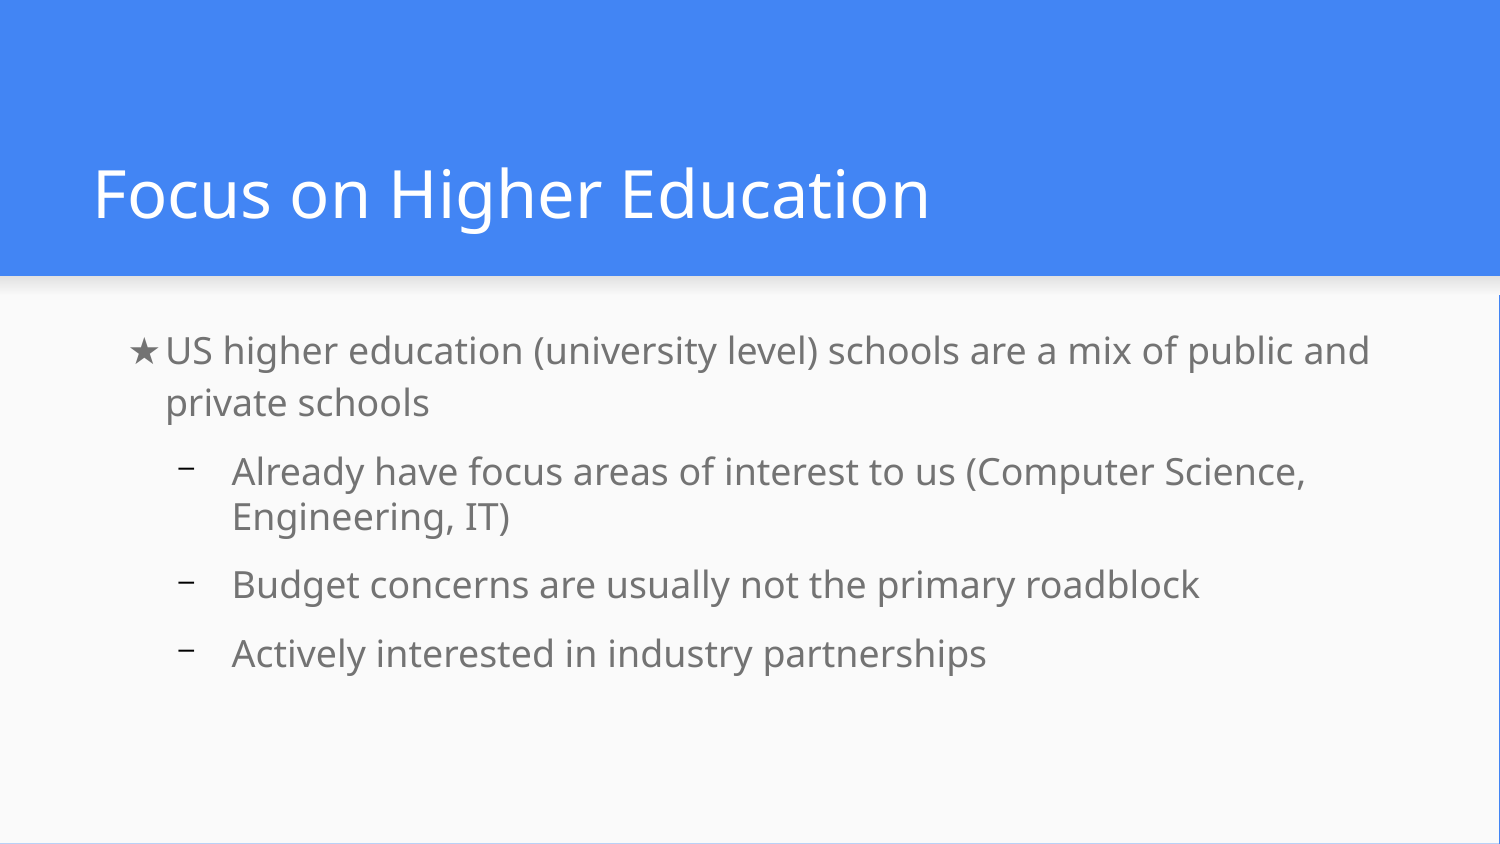

# Focus on Higher Education
US higher education (university level) schools are a mix of public and private schools
Already have focus areas of interest to us (Computer Science, Engineering, IT)
Budget concerns are usually not the primary roadblock
Actively interested in industry partnerships